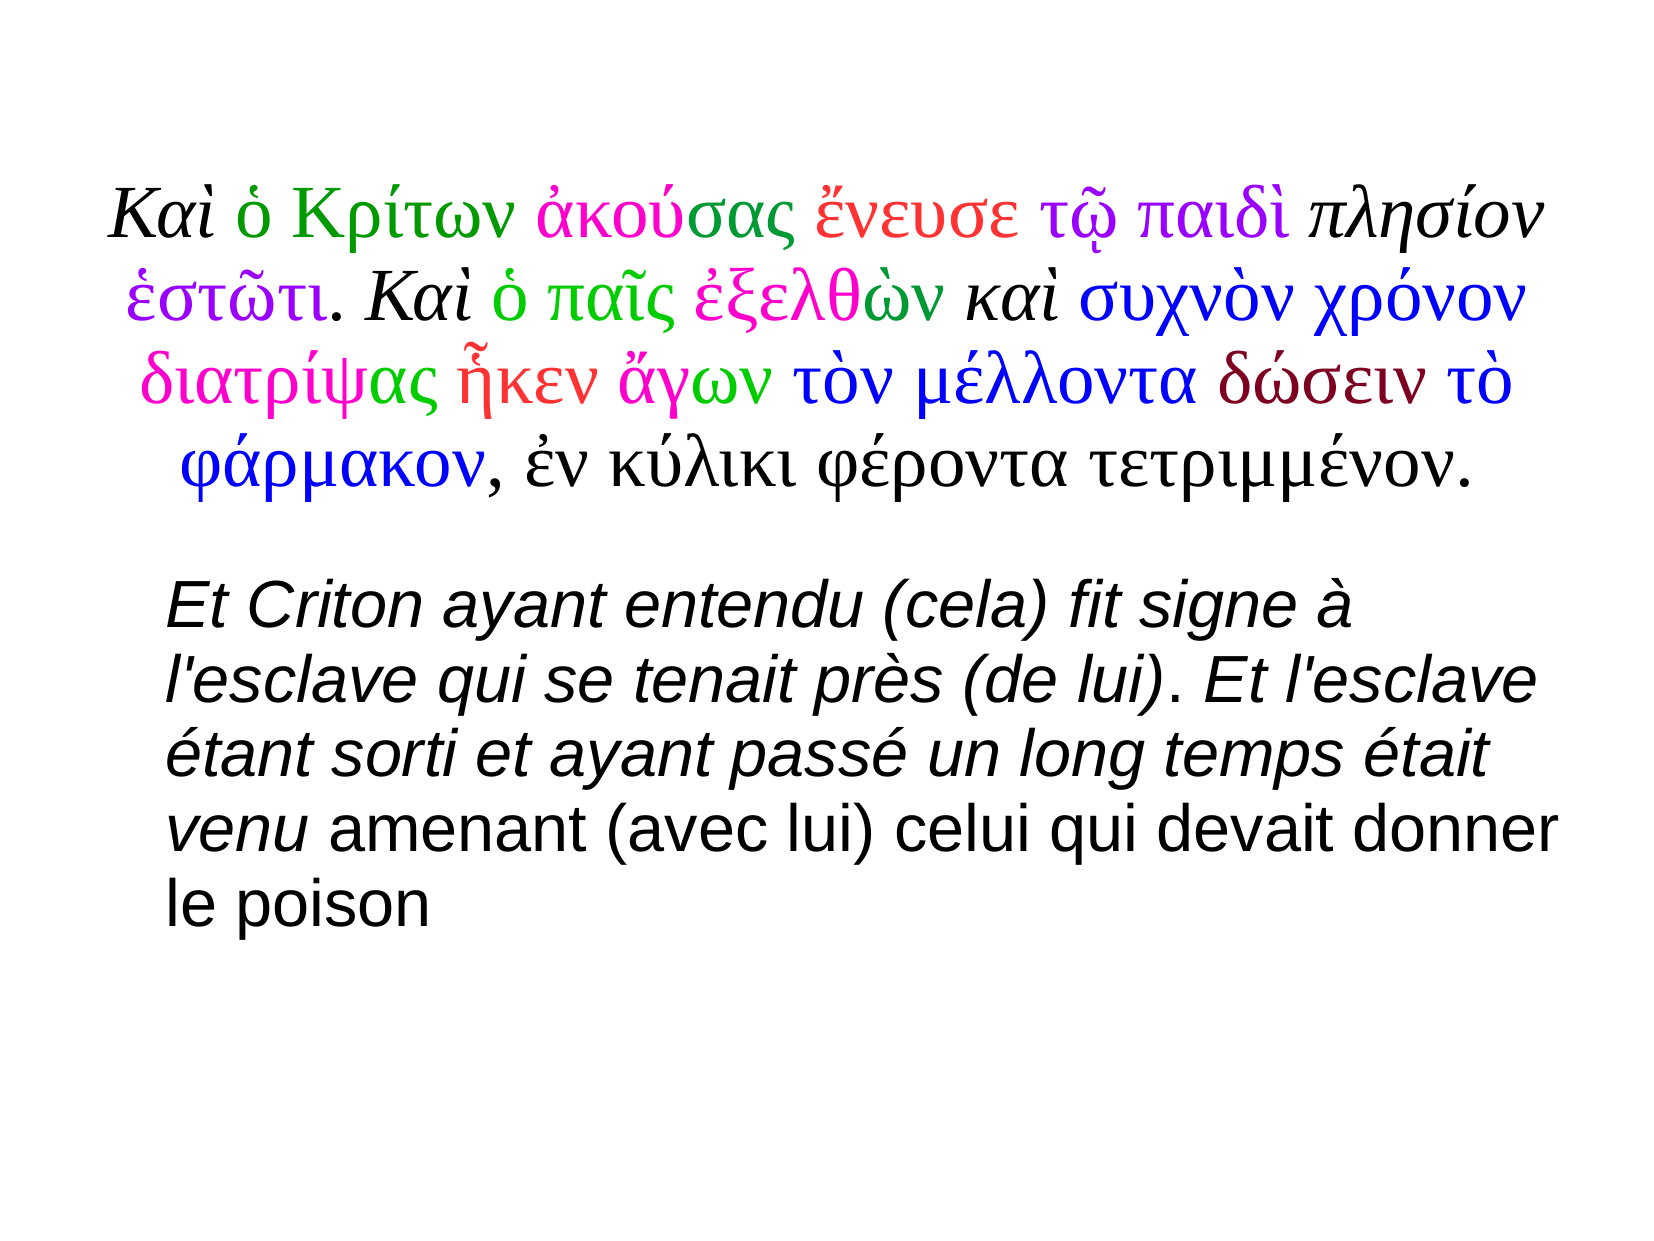

# Καὶ ὁ Κρίτων ἀκούσας ἔνευσε τῷ παιδὶ πλησίον ἑστῶτι. Καὶ ὁ παῖς ἐξελθὼν καὶ συχνὸν χρόνον διατρίψας ἧκεν ἄγων τὸν μέλλοντα δώσειν τὸ φάρμακον, ἐν κύλικι φέροντα τετριμμένον.
Et Criton ayant entendu (cela) fit signe à l'esclave qui se tenait près (de lui). Et l'esclave étant sorti et ayant passé un long temps était venu amenant (avec lui) celui qui devait donner le poison